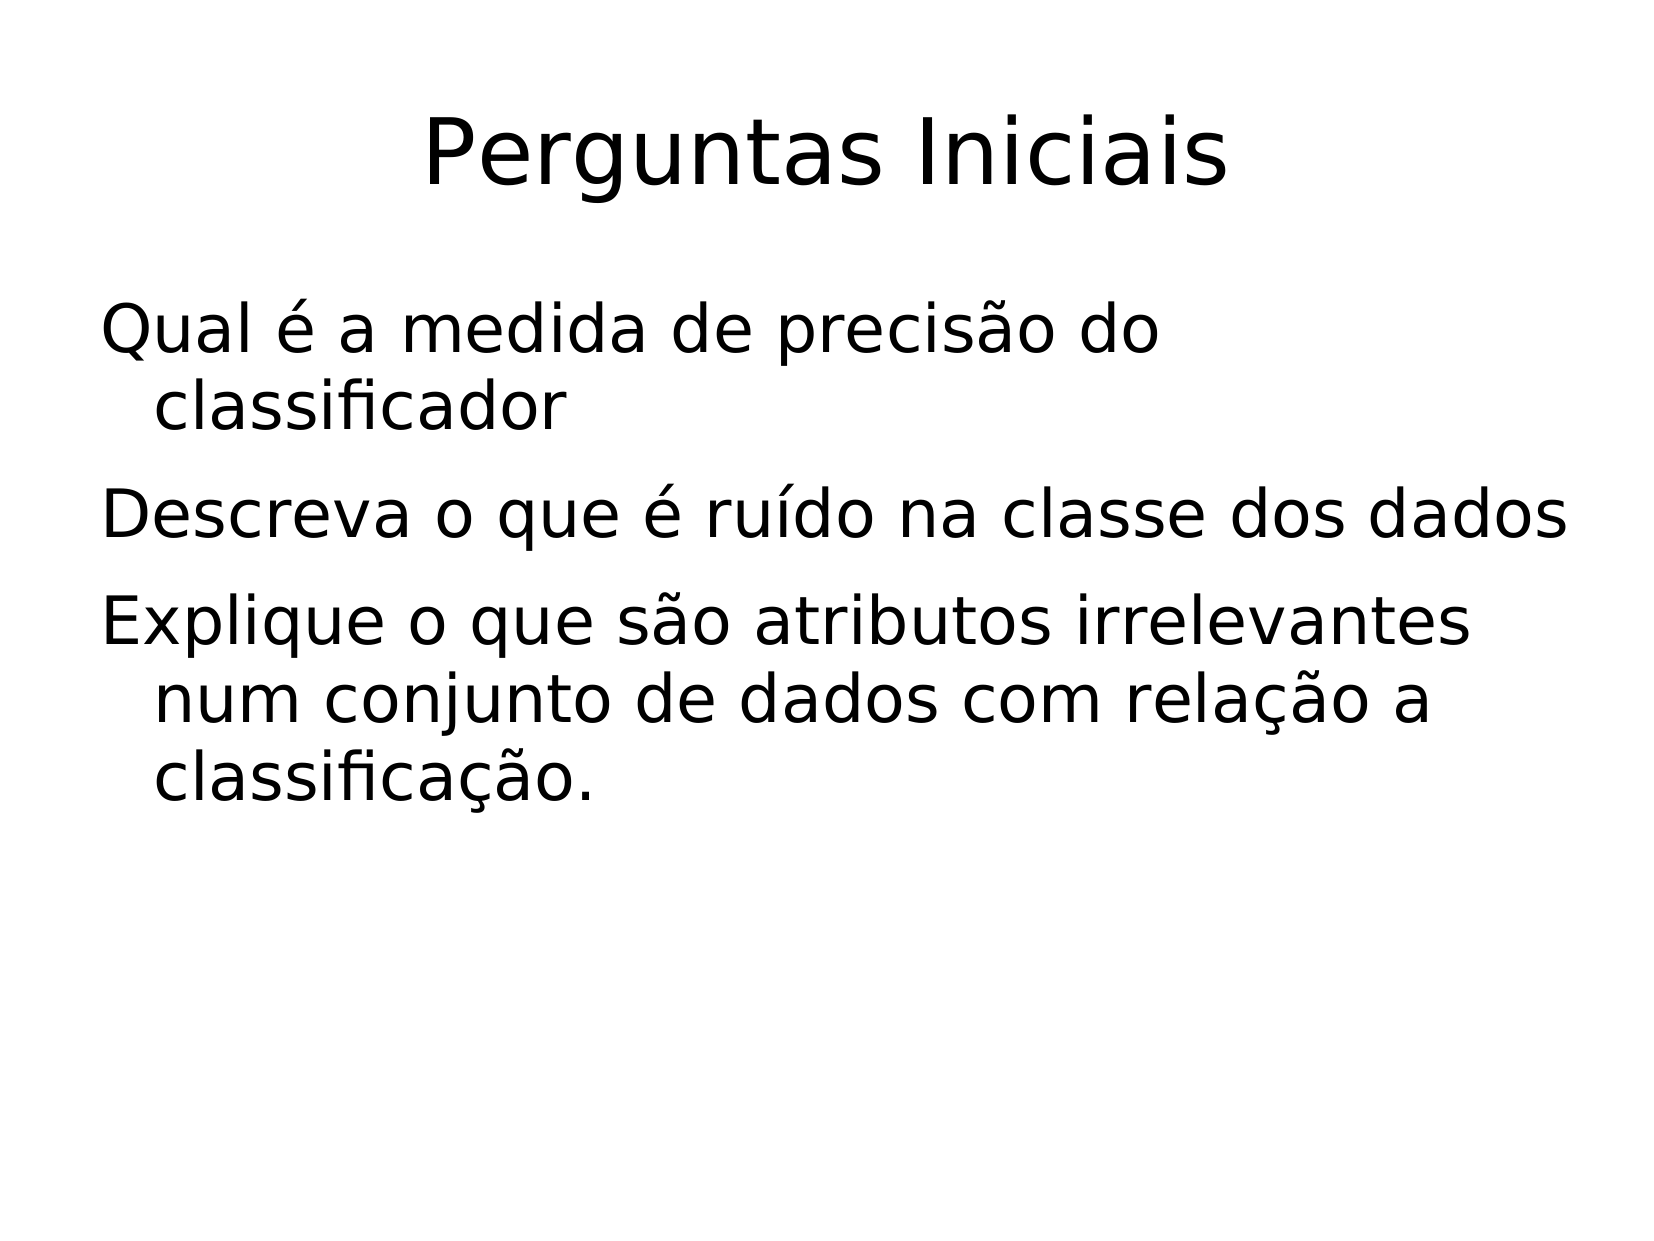

# Perguntas Iniciais
Qual é a medida de precisão do classificador
Descreva o que é ruído na classe dos dados
Explique o que são atributos irrelevantes num conjunto de dados com relação a classificação.